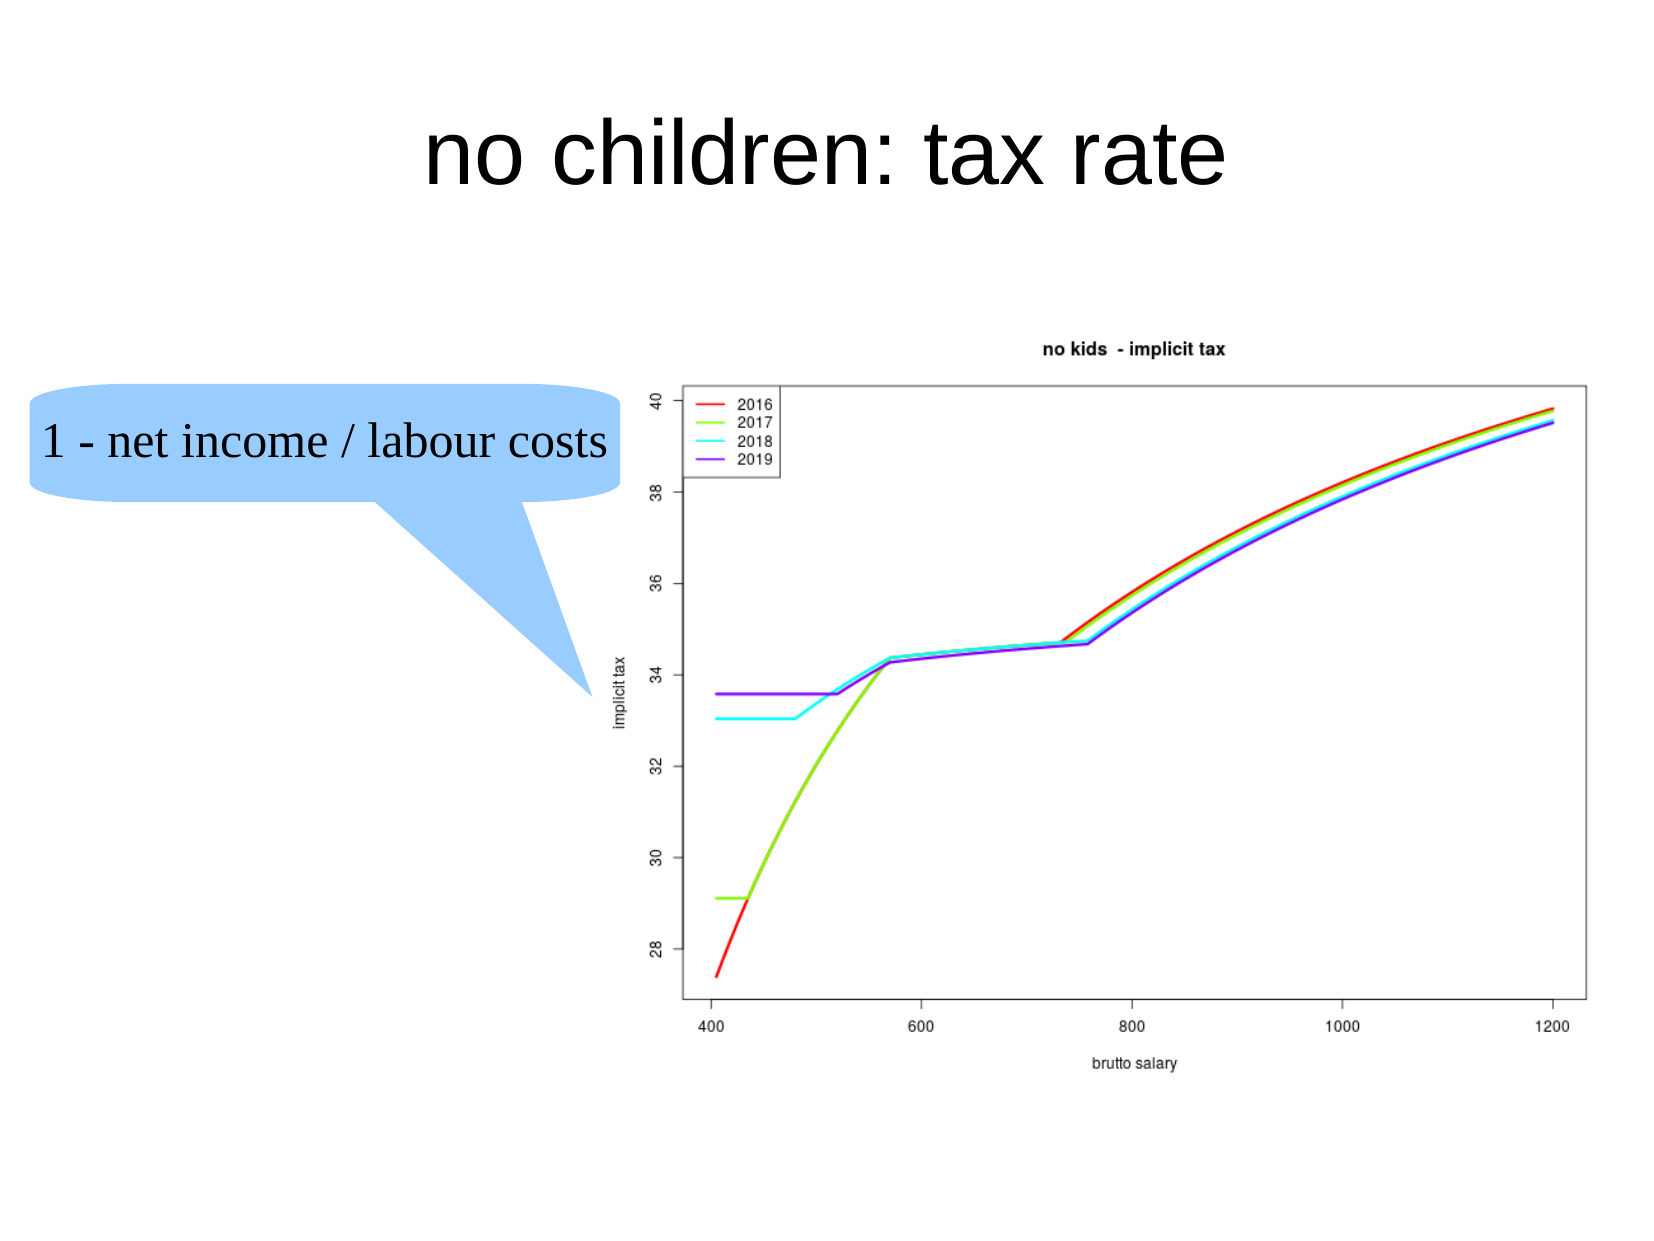

# no children: tax rate
1 - net income / labour costs